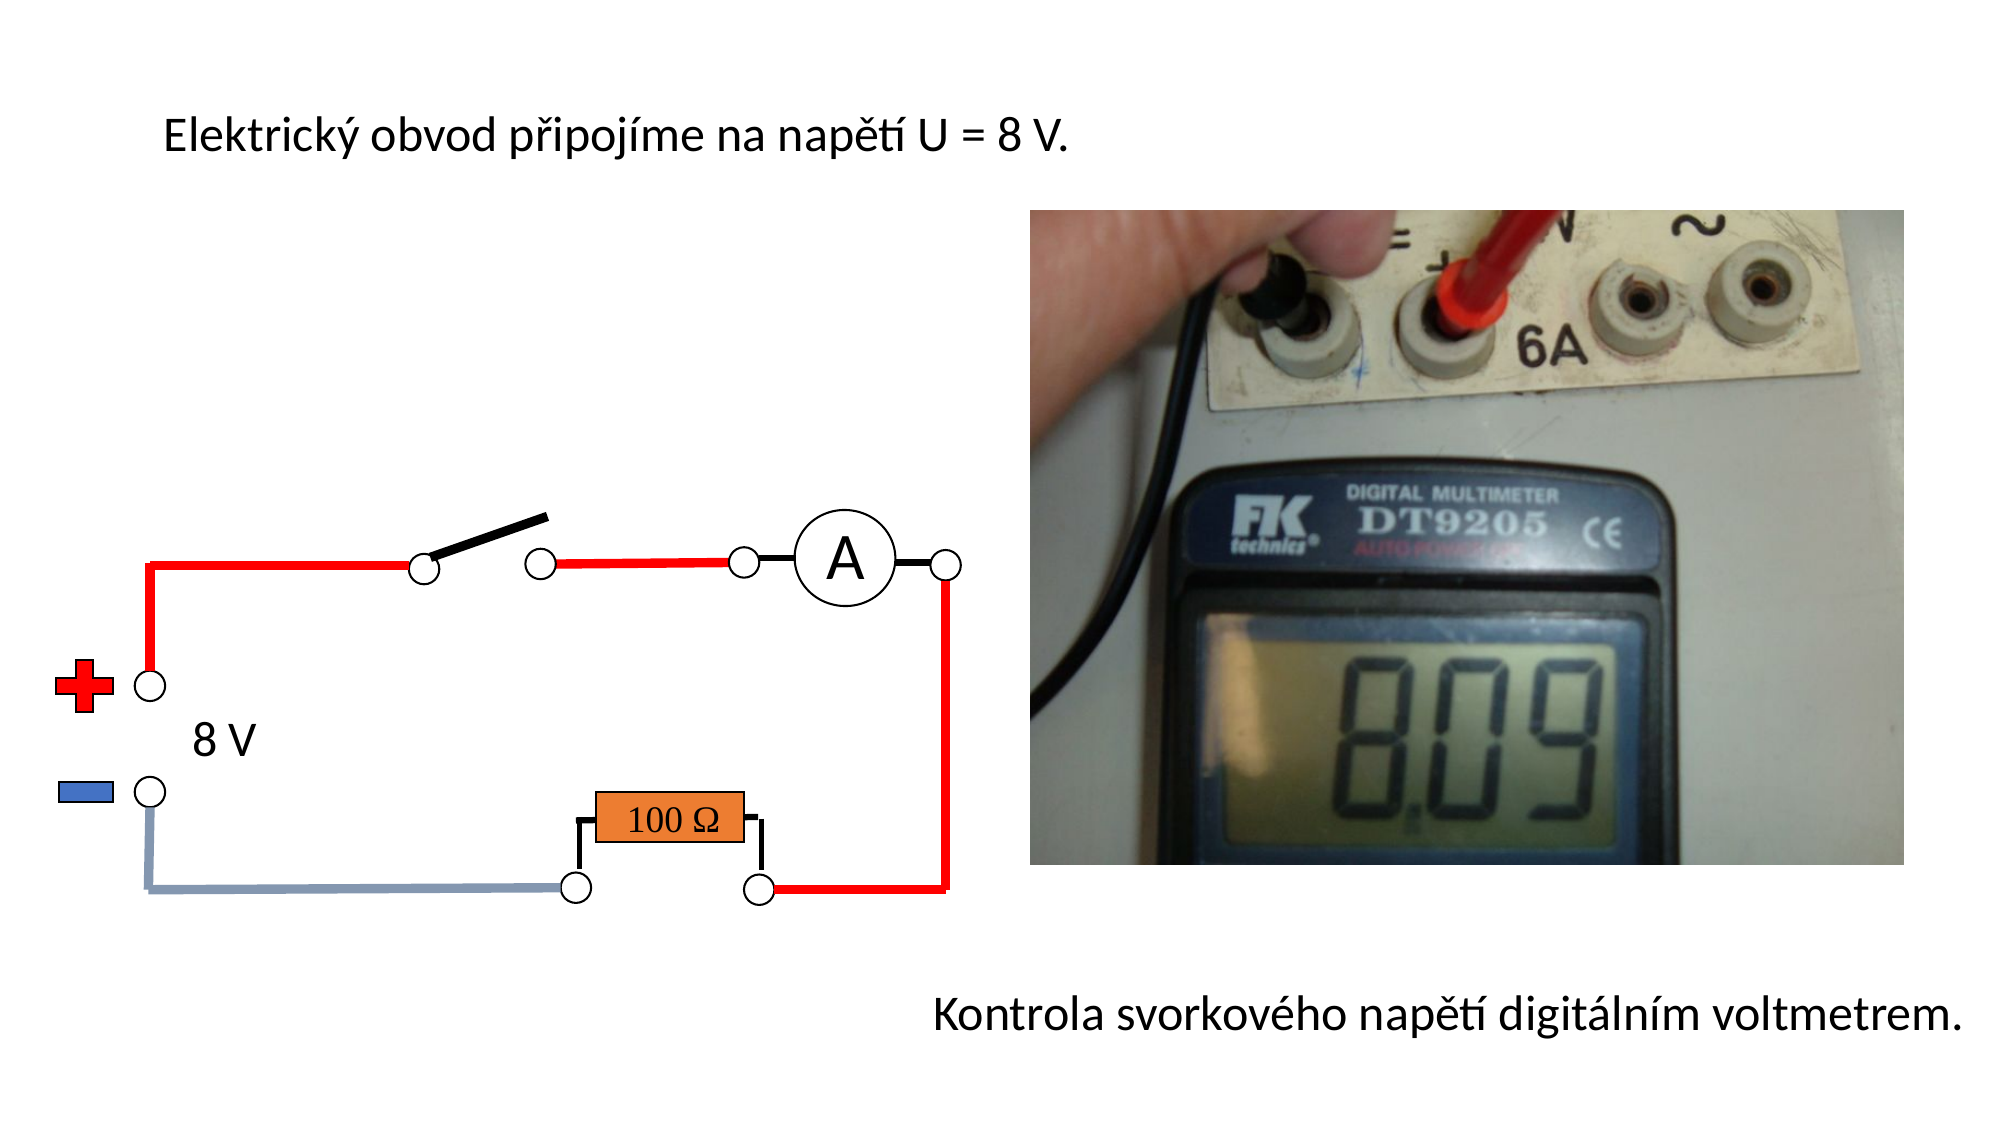

Elektrický obvod připojíme na napětí U = 8 V.
A
8 V
100 Ω
Kontrola svorkového napětí digitálním voltmetrem.